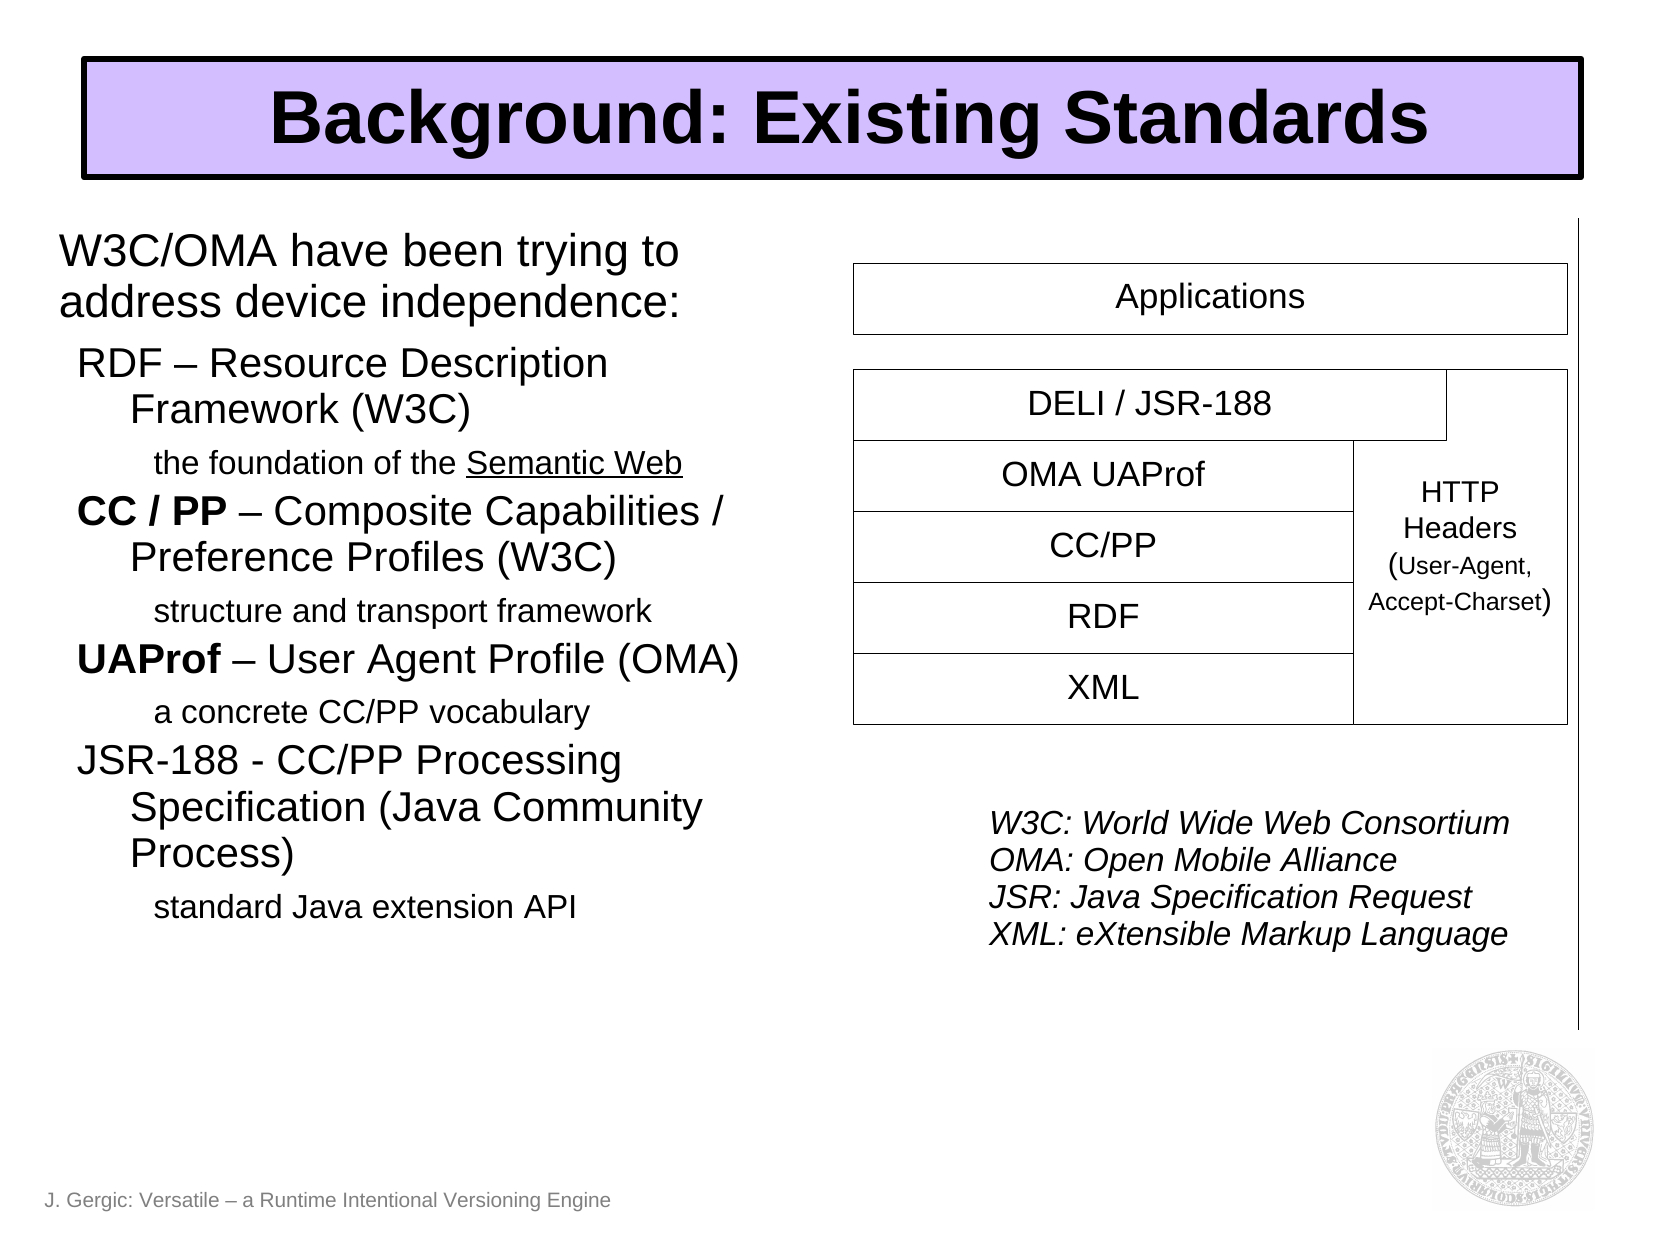

# Background: Existing Standards
W3C/OMA have been trying to address device independence:
RDF – Resource Description Framework (W3C)
the foundation of the Semantic Web
CC / PP – Composite Capabilities / Preference Profiles (W3C)
structure and transport framework
UAProf – User Agent Profile (OMA)
a concrete CC/PP vocabulary
JSR-188 - CC/PP Processing Specification (Java Community Process)
standard Java extension API
W3C: World Wide Web Consortium
OMA: Open Mobile Alliance
JSR: Java Specification Request
XML: eXtensible Markup Language